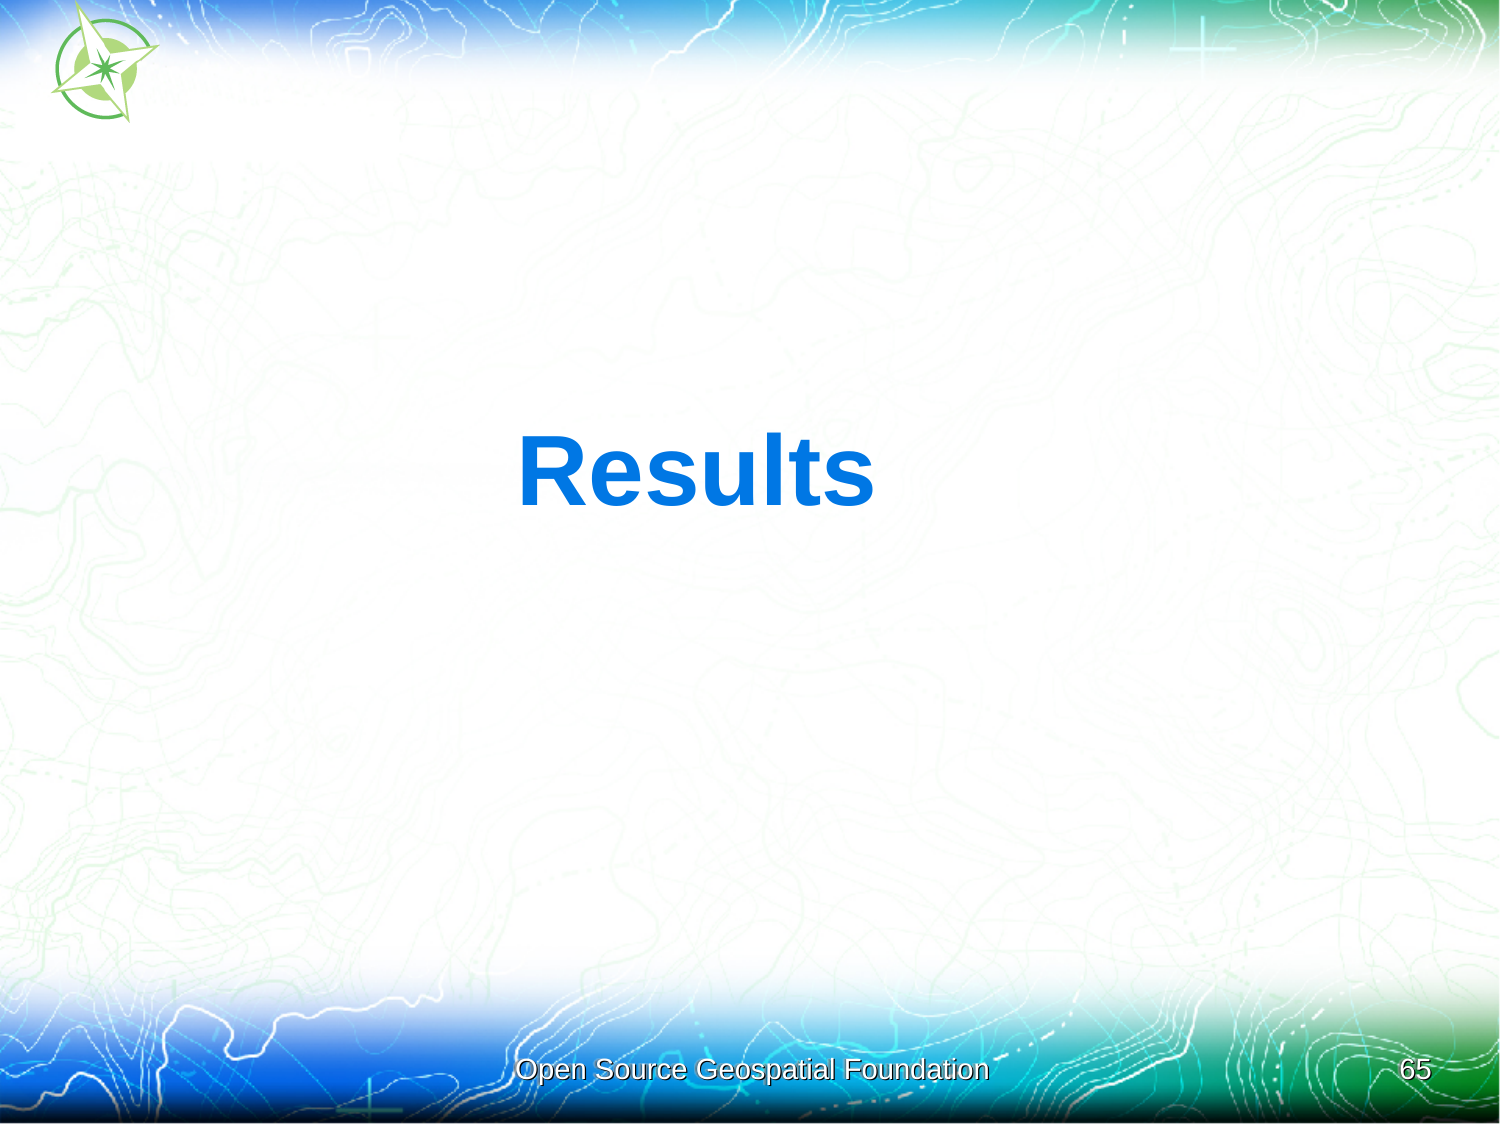

# Results
Open Source Geospatial Foundation
65